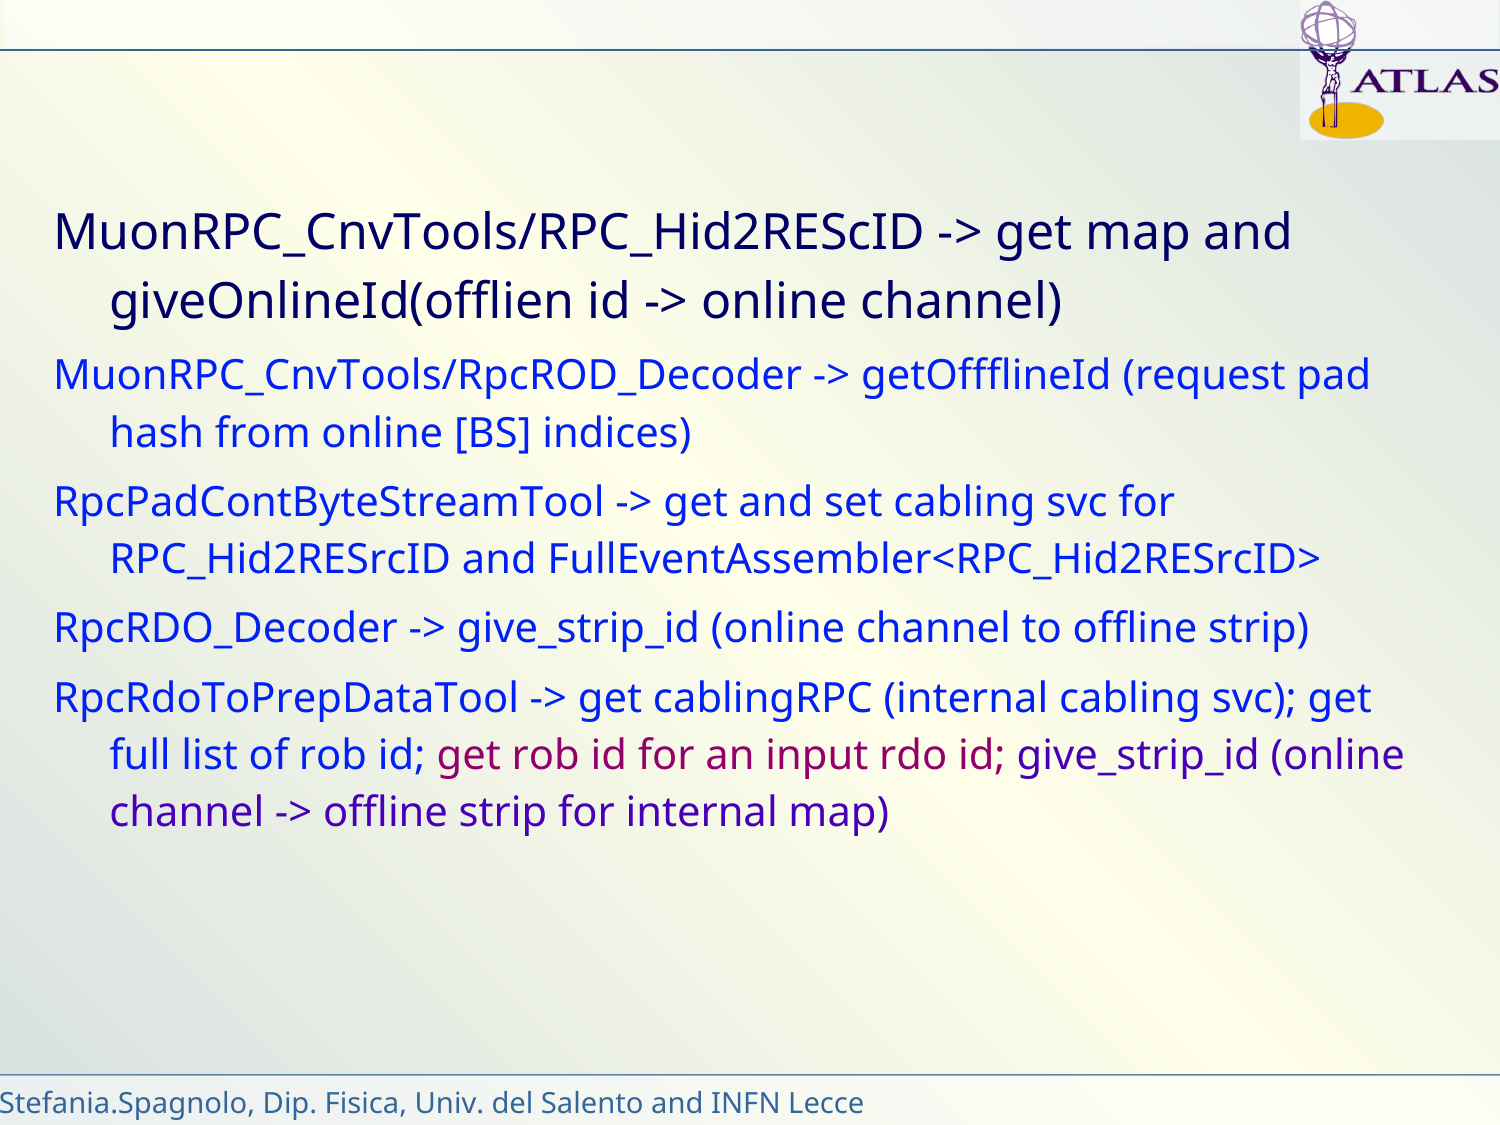

#
MuonRPC_CnvTools/RPC_Hid2REScID -> get map and giveOnlineId(offlien id -> online channel)
MuonRPC_CnvTools/RpcROD_Decoder -> getOffflineId (request pad hash from online [BS] indices)
RpcPadContByteStreamTool -> get and set cabling svc for RPC_Hid2RESrcID and FullEventAssembler<RPC_Hid2RESrcID>
RpcRDO_Decoder -> give_strip_id (online channel to offline strip)
RpcRdoToPrepDataTool -> get cablingRPC (internal cabling svc); get full list of rob id; get rob id for an input rdo id; give_strip_id (online channel -> offline strip for internal map)